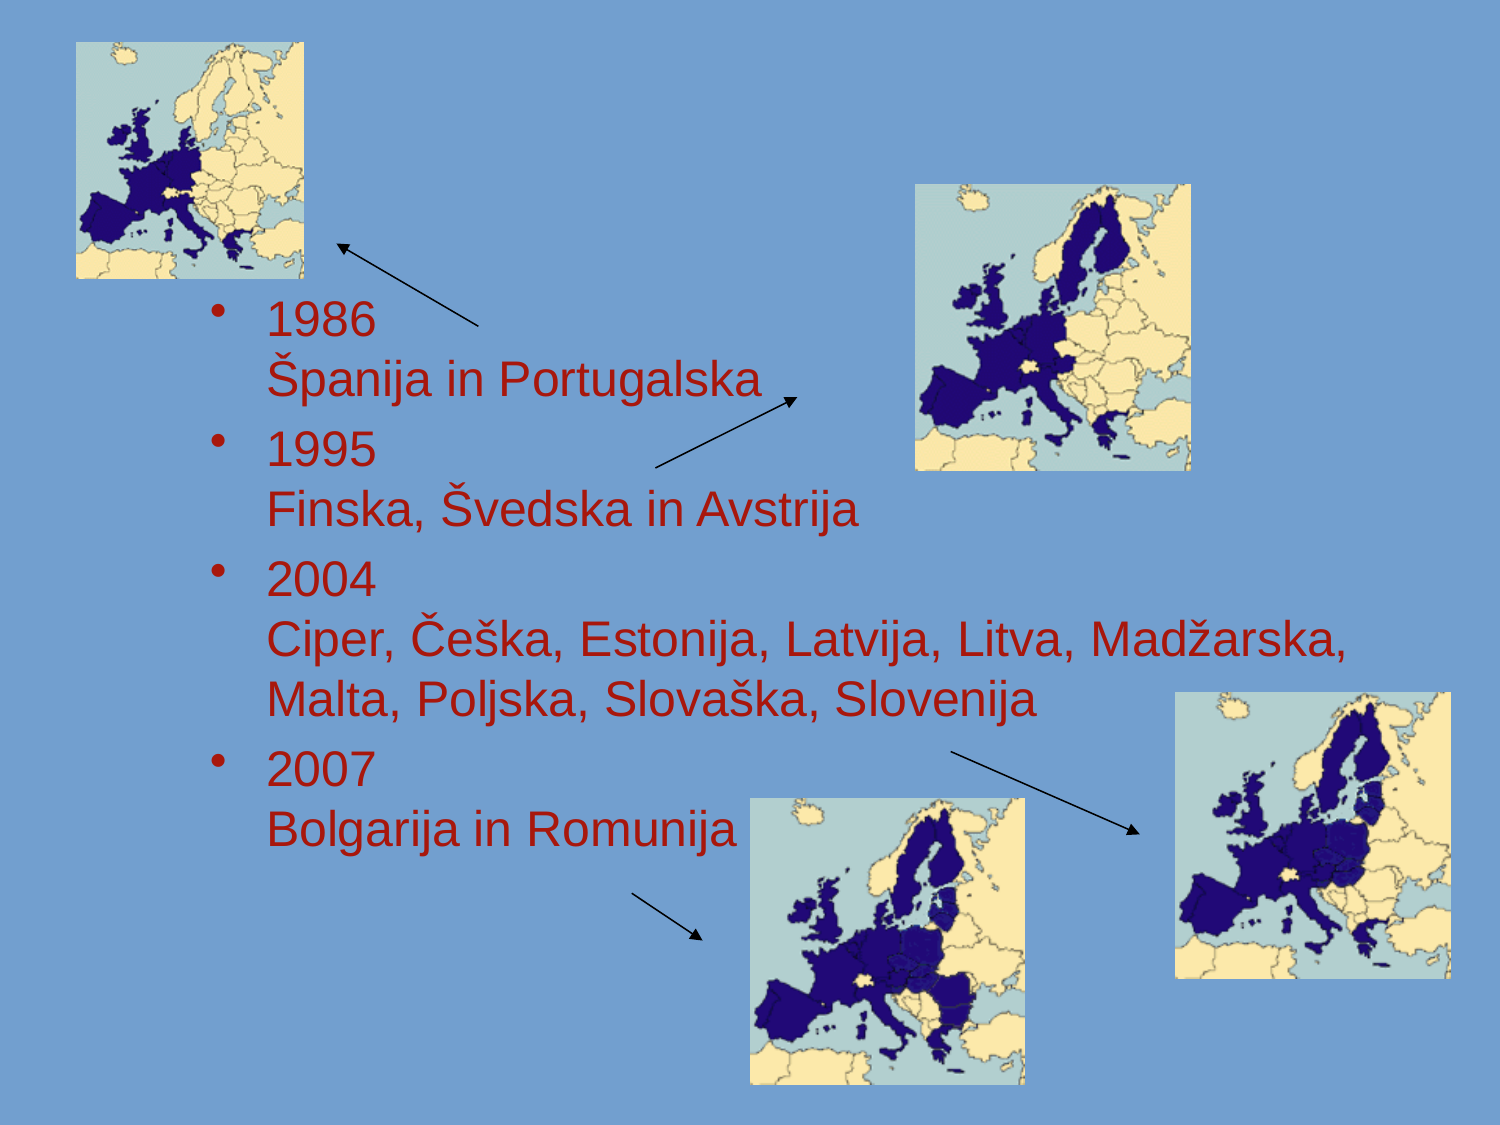

# 1986 Španija in Portugalska
1995
Finska, Švedska in Avstrija
2004
Ciper, Češka, Estonija, Latvija, Litva, Madžarska, Malta, Poljska, Slovaška, Slovenija
2007
Bolgarija in Romunija